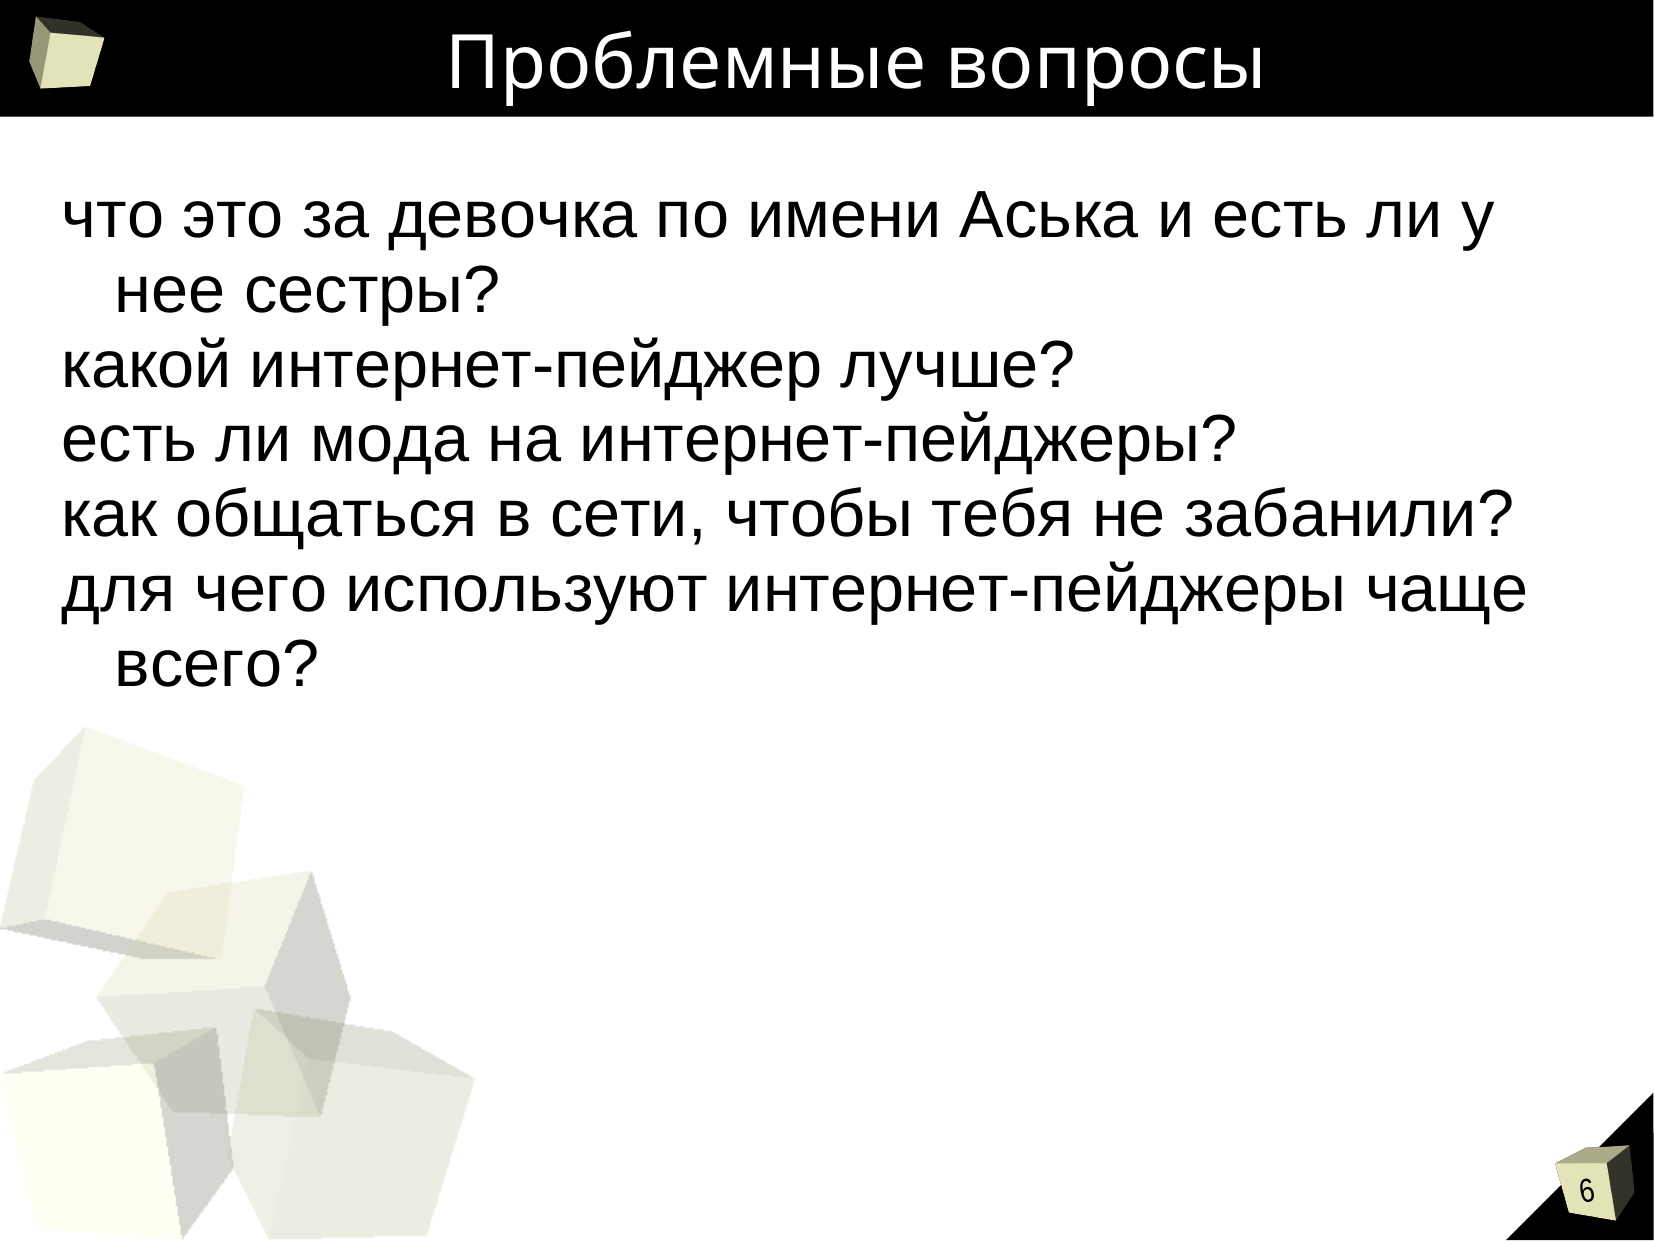

# Проблемные вопросы
что это за девочка по имени Аська и есть ли у нее сестры?
какой интернет-пейджер лучше?
есть ли мода на интернет-пейджеры?
как общаться в сети, чтобы тебя не забанили?
для чего используют интернет-пейджеры чаще всего?